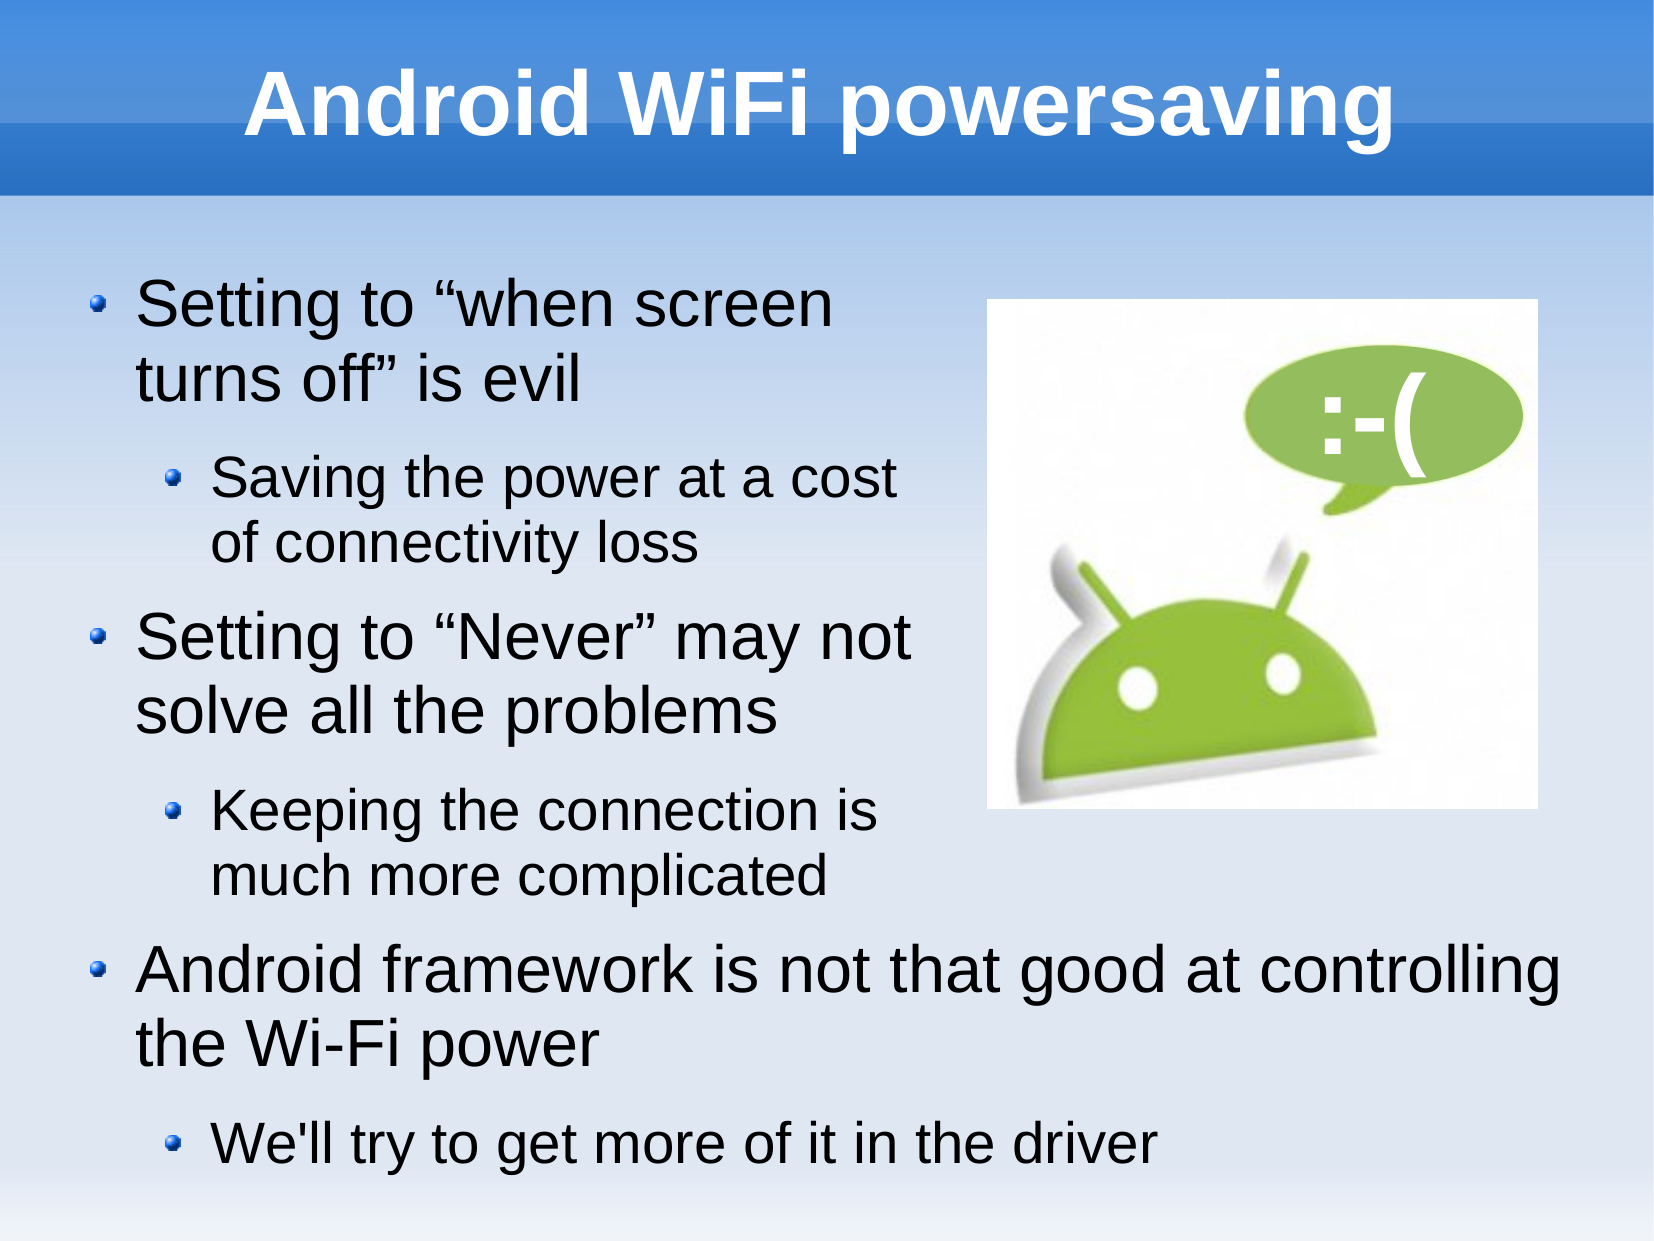

# Android WiFi powersaving
Setting to “when screen
turns off” is evil
Saving the power at a cost
of connectivity loss
Setting to “Never” may not
solve all the problems
Keeping the connection is
much more complicated
Android framework is not that good at controlling the Wi-Fi power
We'll try to get more of it in the driver
:-(